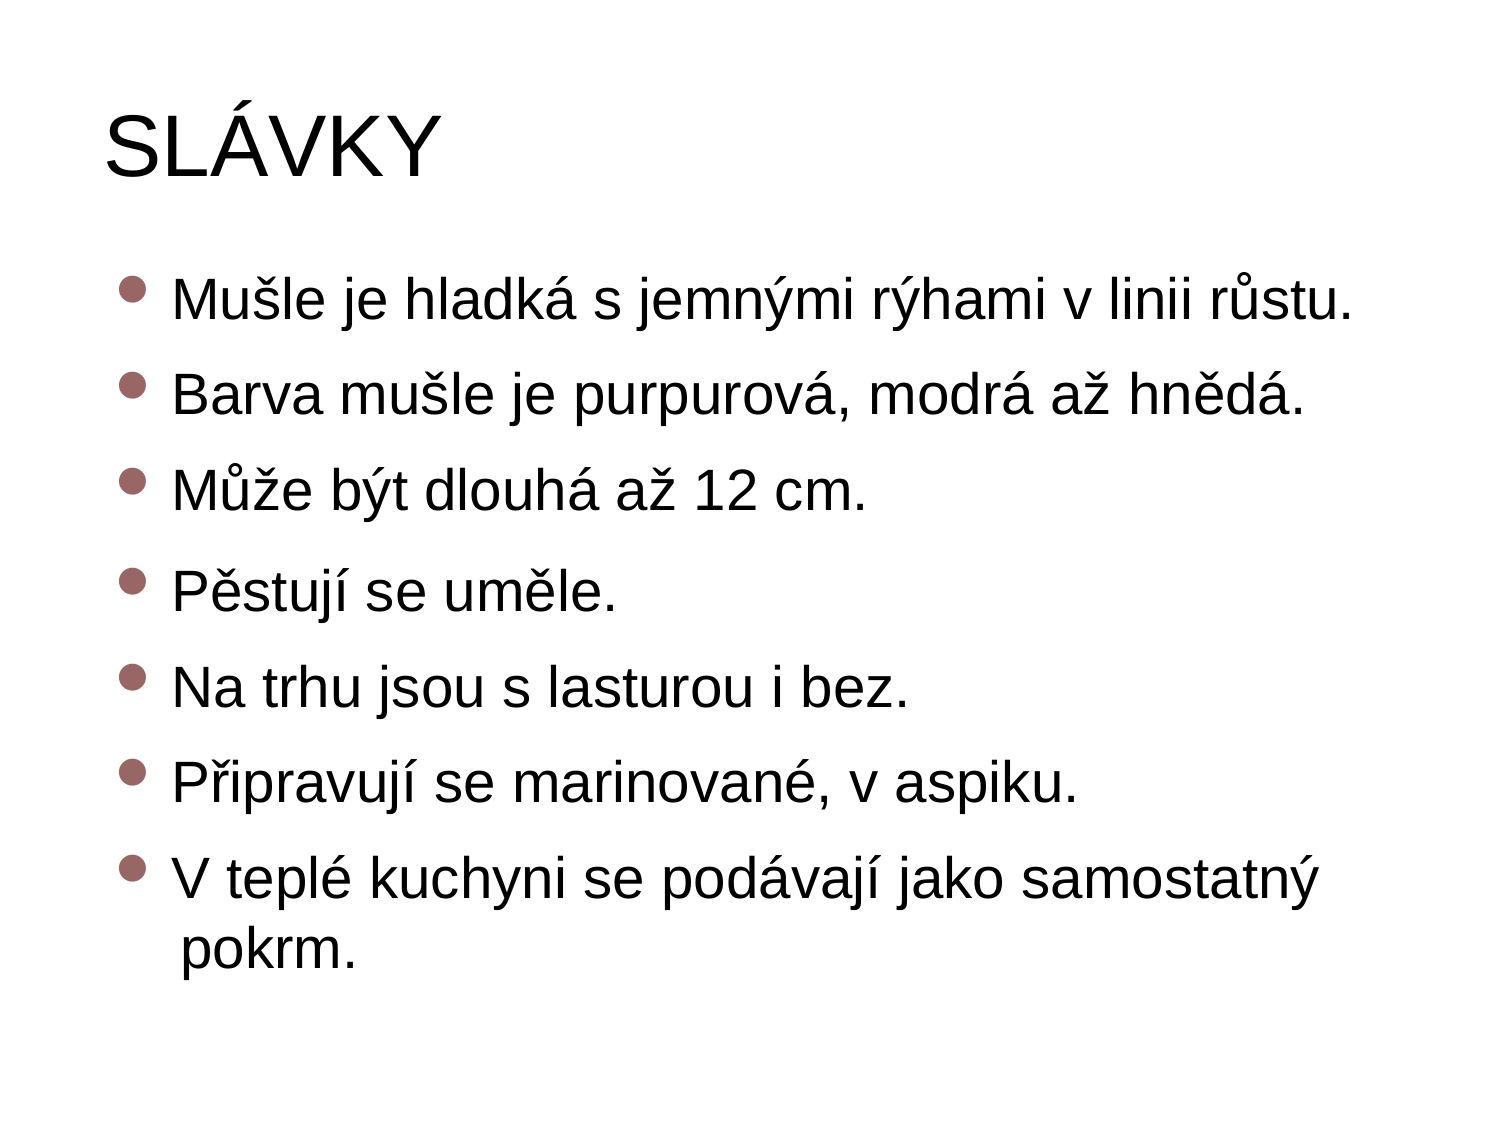

# SLÁVKY
Mušle je hladká s jemnými rýhami v linii růstu.
Barva mušle je purpurová, modrá až hnědá.
Může být dlouhá až 12 cm.
Pěstují se uměle.
Na trhu jsou s lasturou i bez.
Připravují se marinované, v aspiku.
V teplé kuchyni se podávají jako samostatný
 pokrm.